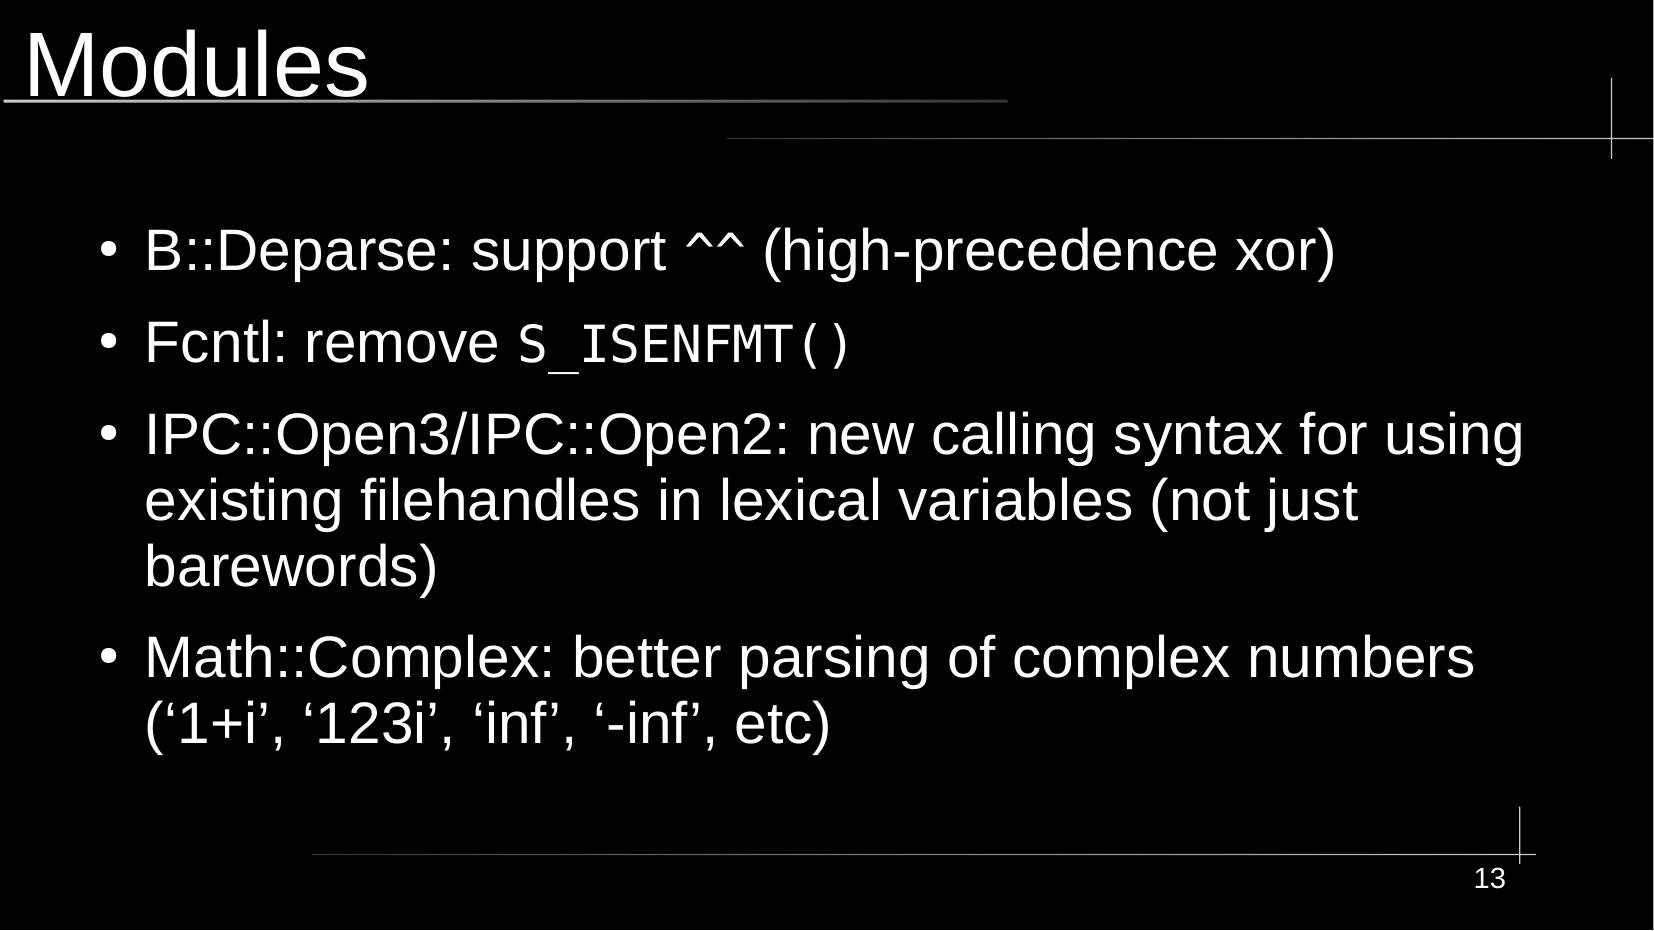

# Modules
B::Deparse: support ^^ (high-precedence xor)
Fcntl: remove S_ISENFMT()
IPC::Open3/IPC::Open2: new calling syntax for using existing filehandles in lexical variables (not just barewords)
Math::Complex: better parsing of complex numbers (‘1+i’, ‘123i’, ‘inf’, ‘-inf’, etc)
13